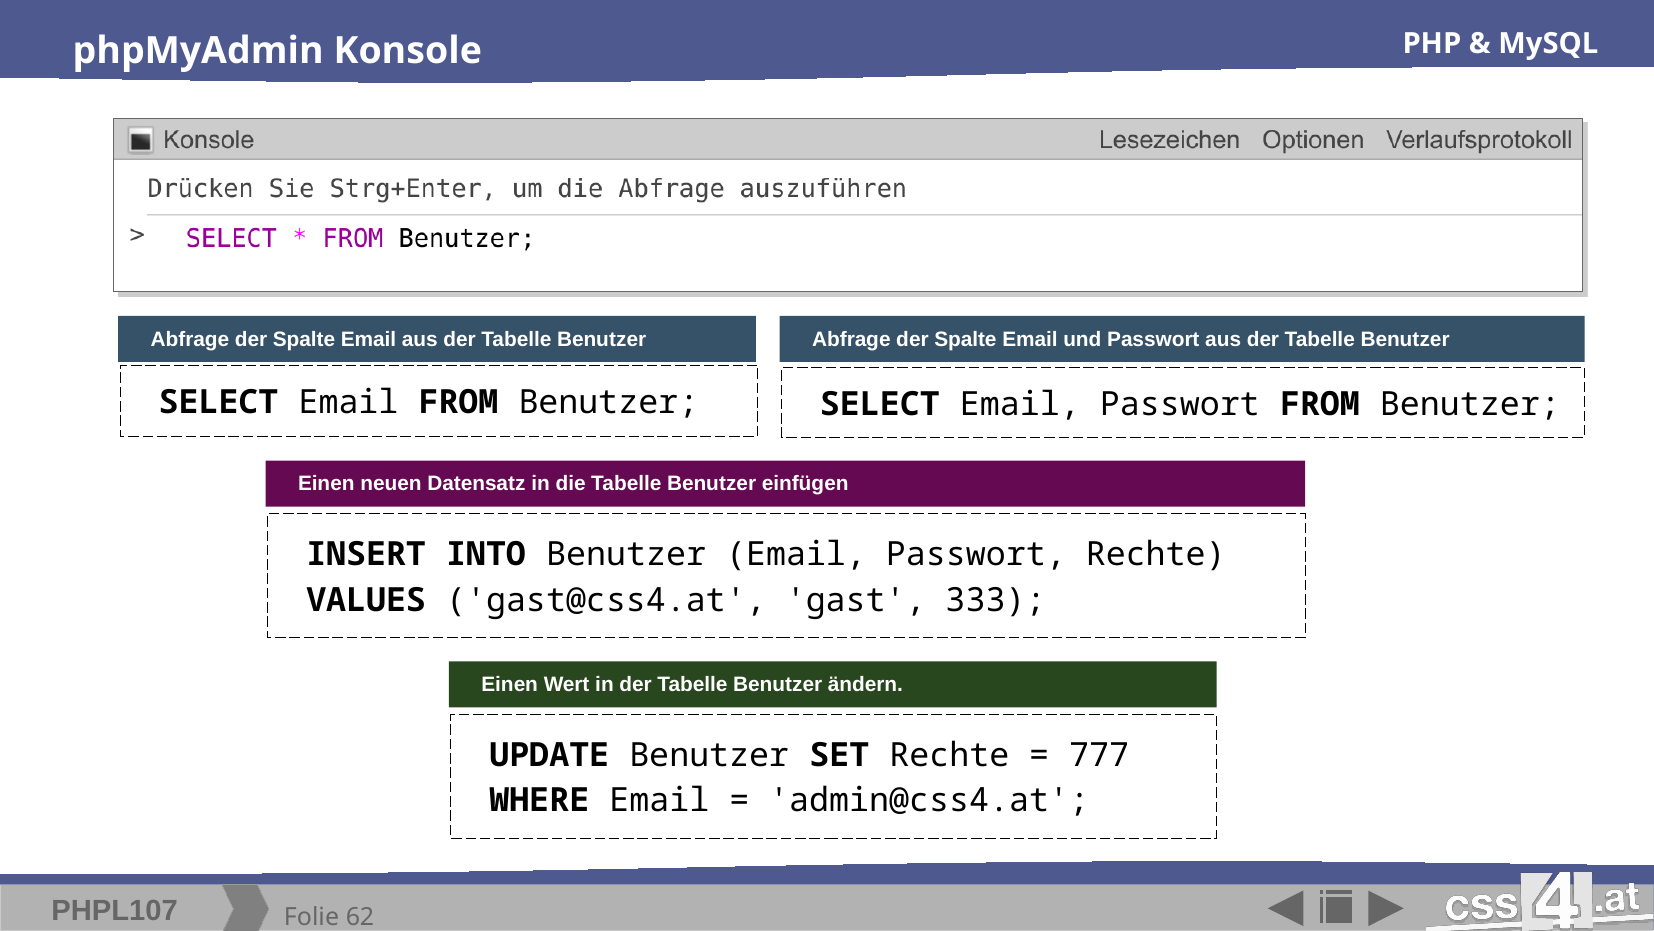

PHP & MySQL
phpMyAdmin Konsole
Abfrage der Spalte Email aus der Tabelle Benutzer
Abfrage der Spalte Email und Passwort aus der Tabelle Benutzer
SELECT Email FROM Benutzer;
SELECT Email, Passwort FROM Benutzer;
Einen neuen Datensatz in die Tabelle Benutzer einfügen
INSERT INTO Benutzer (Email, Passwort, Rechte)
VALUES ('gast@css4.at', 'gast', 333);
Einen Wert in der Tabelle Benutzer ändern.
UPDATE Benutzer SET Rechte = 777
WHERE Email = 'admin@css4.at';
PHPL107
Folie